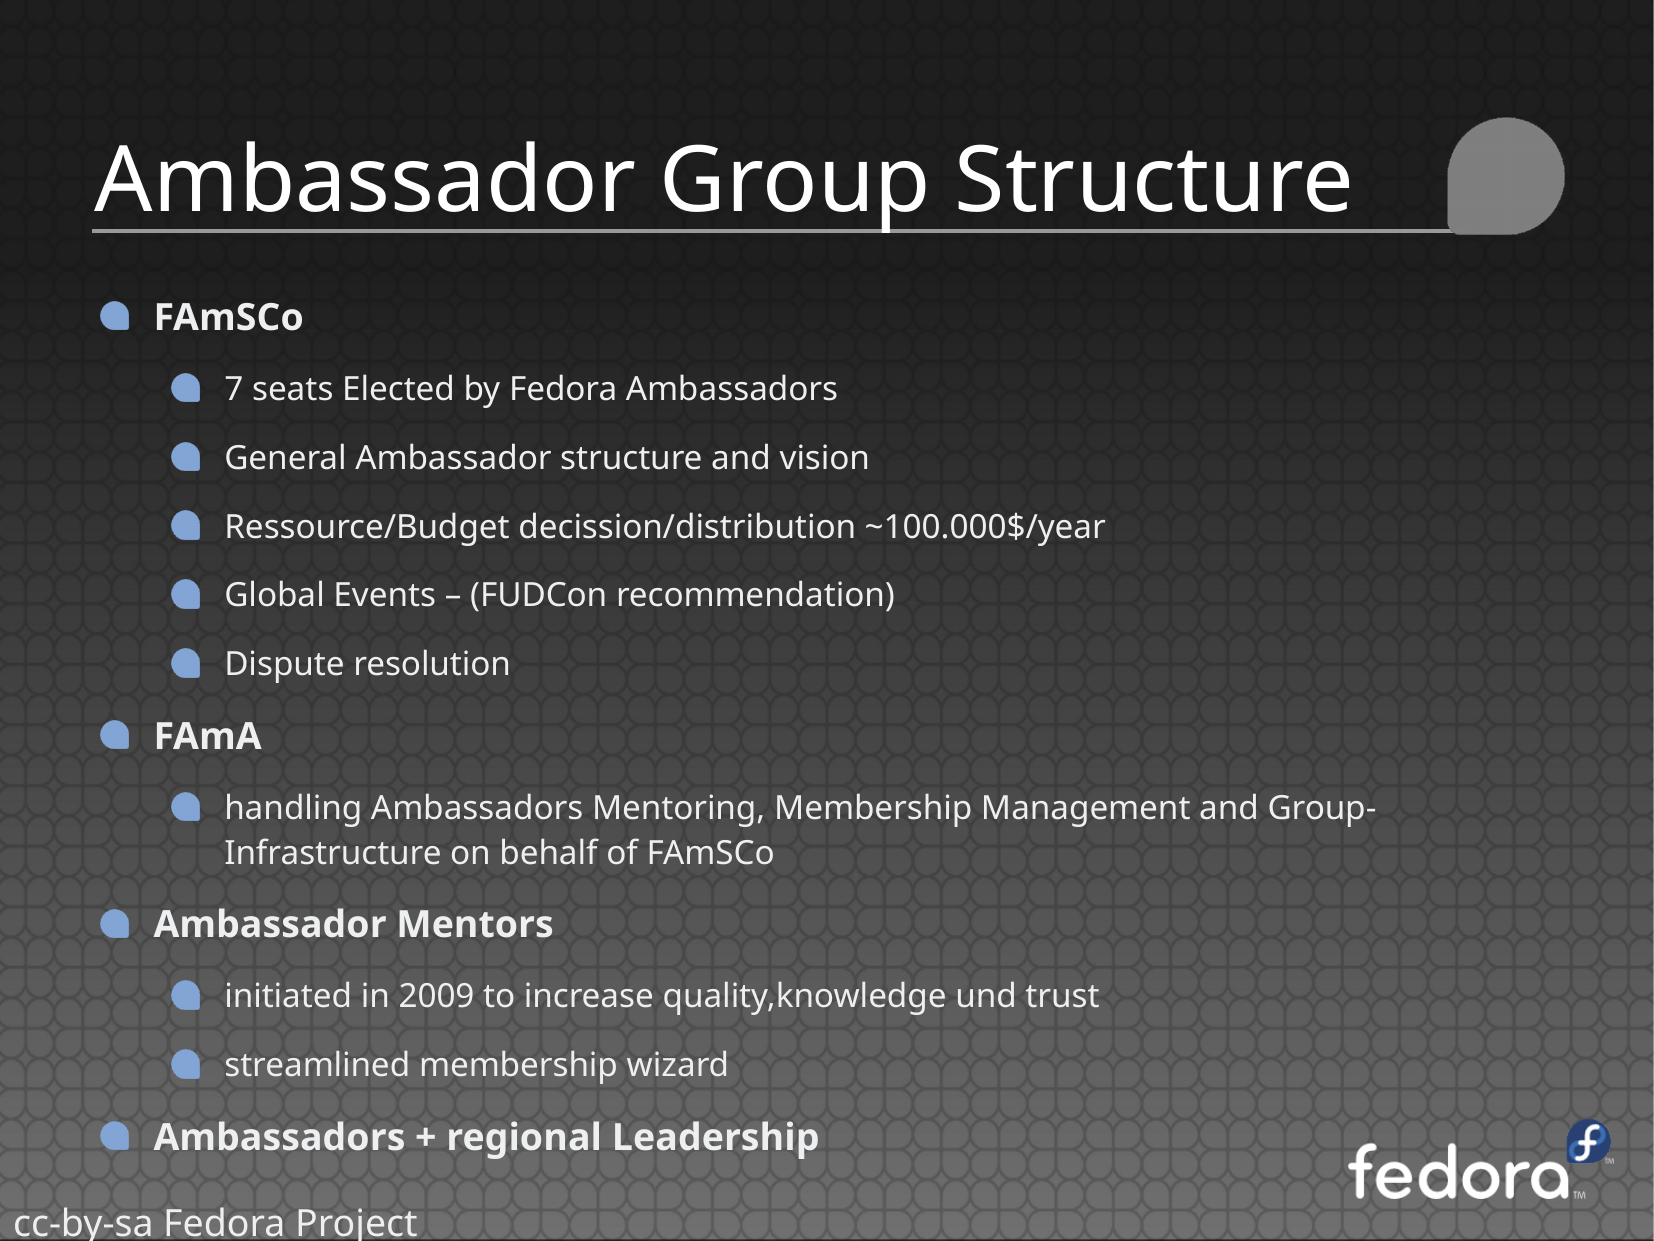

Ambassador Group Structure
# FAmSCo
7 seats Elected by Fedora Ambassadors
General Ambassador structure and vision
Ressource/Budget decission/distribution ~100.000$/year
Global Events – (FUDCon recommendation)
Dispute resolution
FAmA
handling Ambassadors Mentoring, Membership Management and Group-Infrastructure on behalf of FAmSCo
Ambassador Mentors
initiated in 2009 to increase quality,knowledge und trust
streamlined membership wizard
Ambassadors + regional Leadership
cc-by-sa Fedora Project